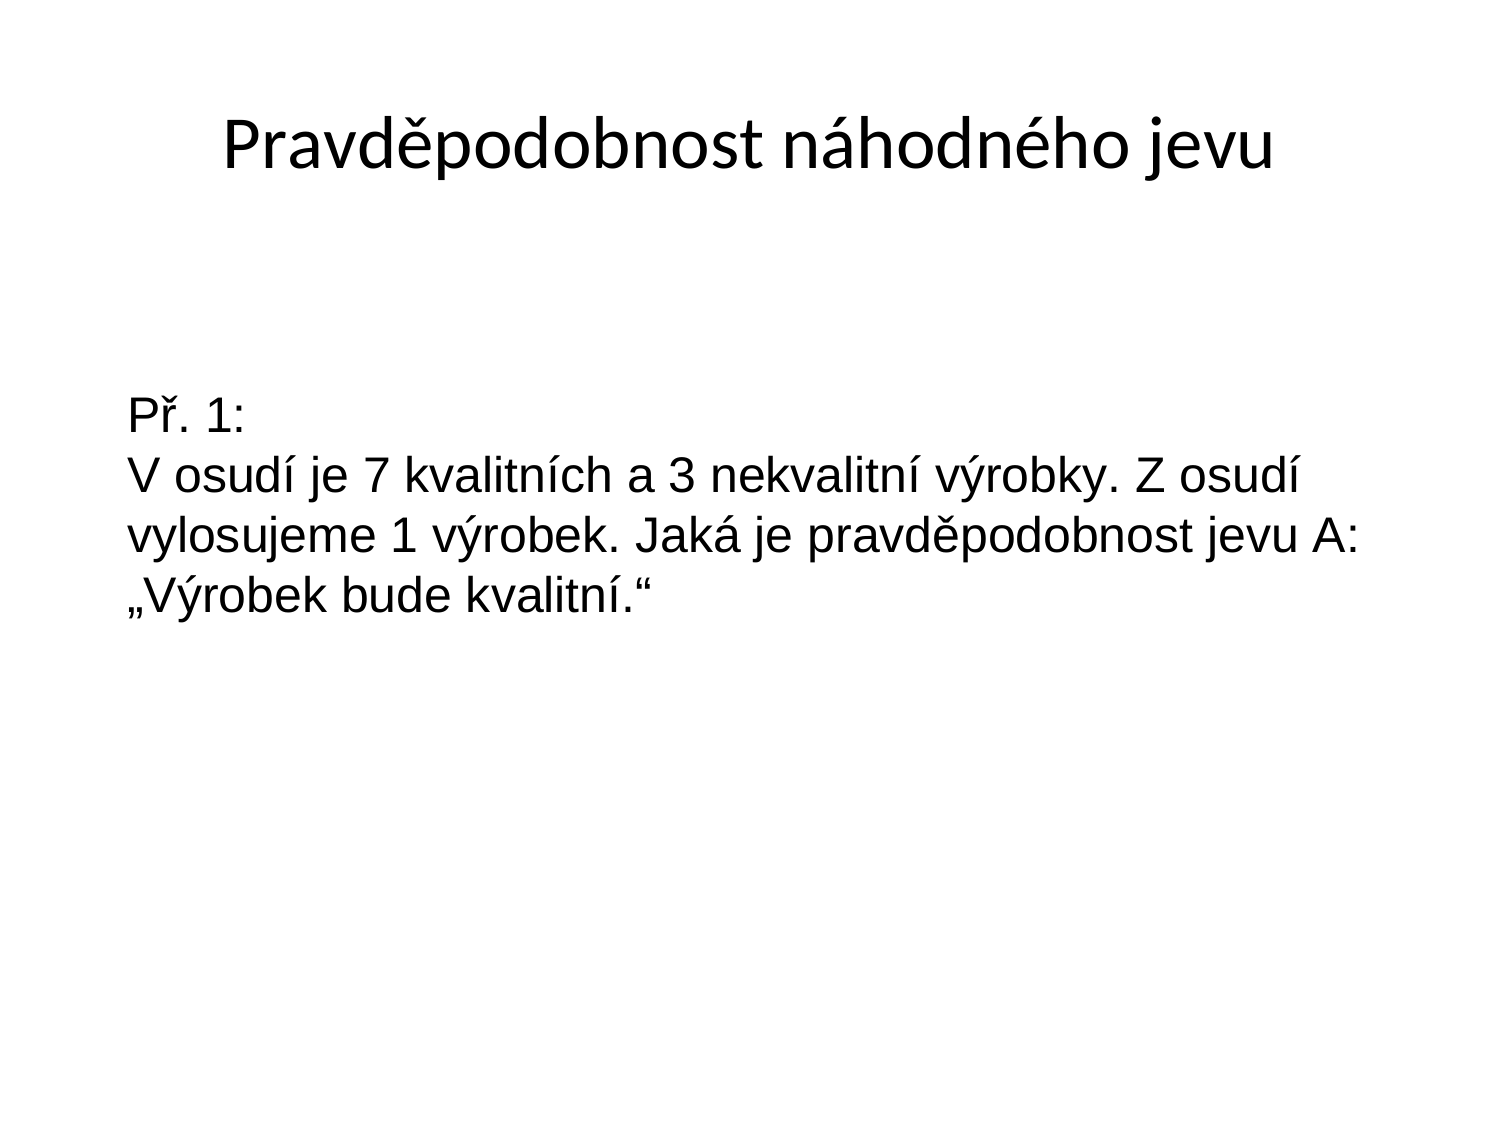

# Pravděpodobnost náhodného jevu
Př. 1:
V osudí je 7 kvalitních a 3 nekvalitní výrobky. Z osudí vylosujeme 1 výrobek. Jaká je pravděpodobnost jevu A: „Výrobek bude kvalitní.“